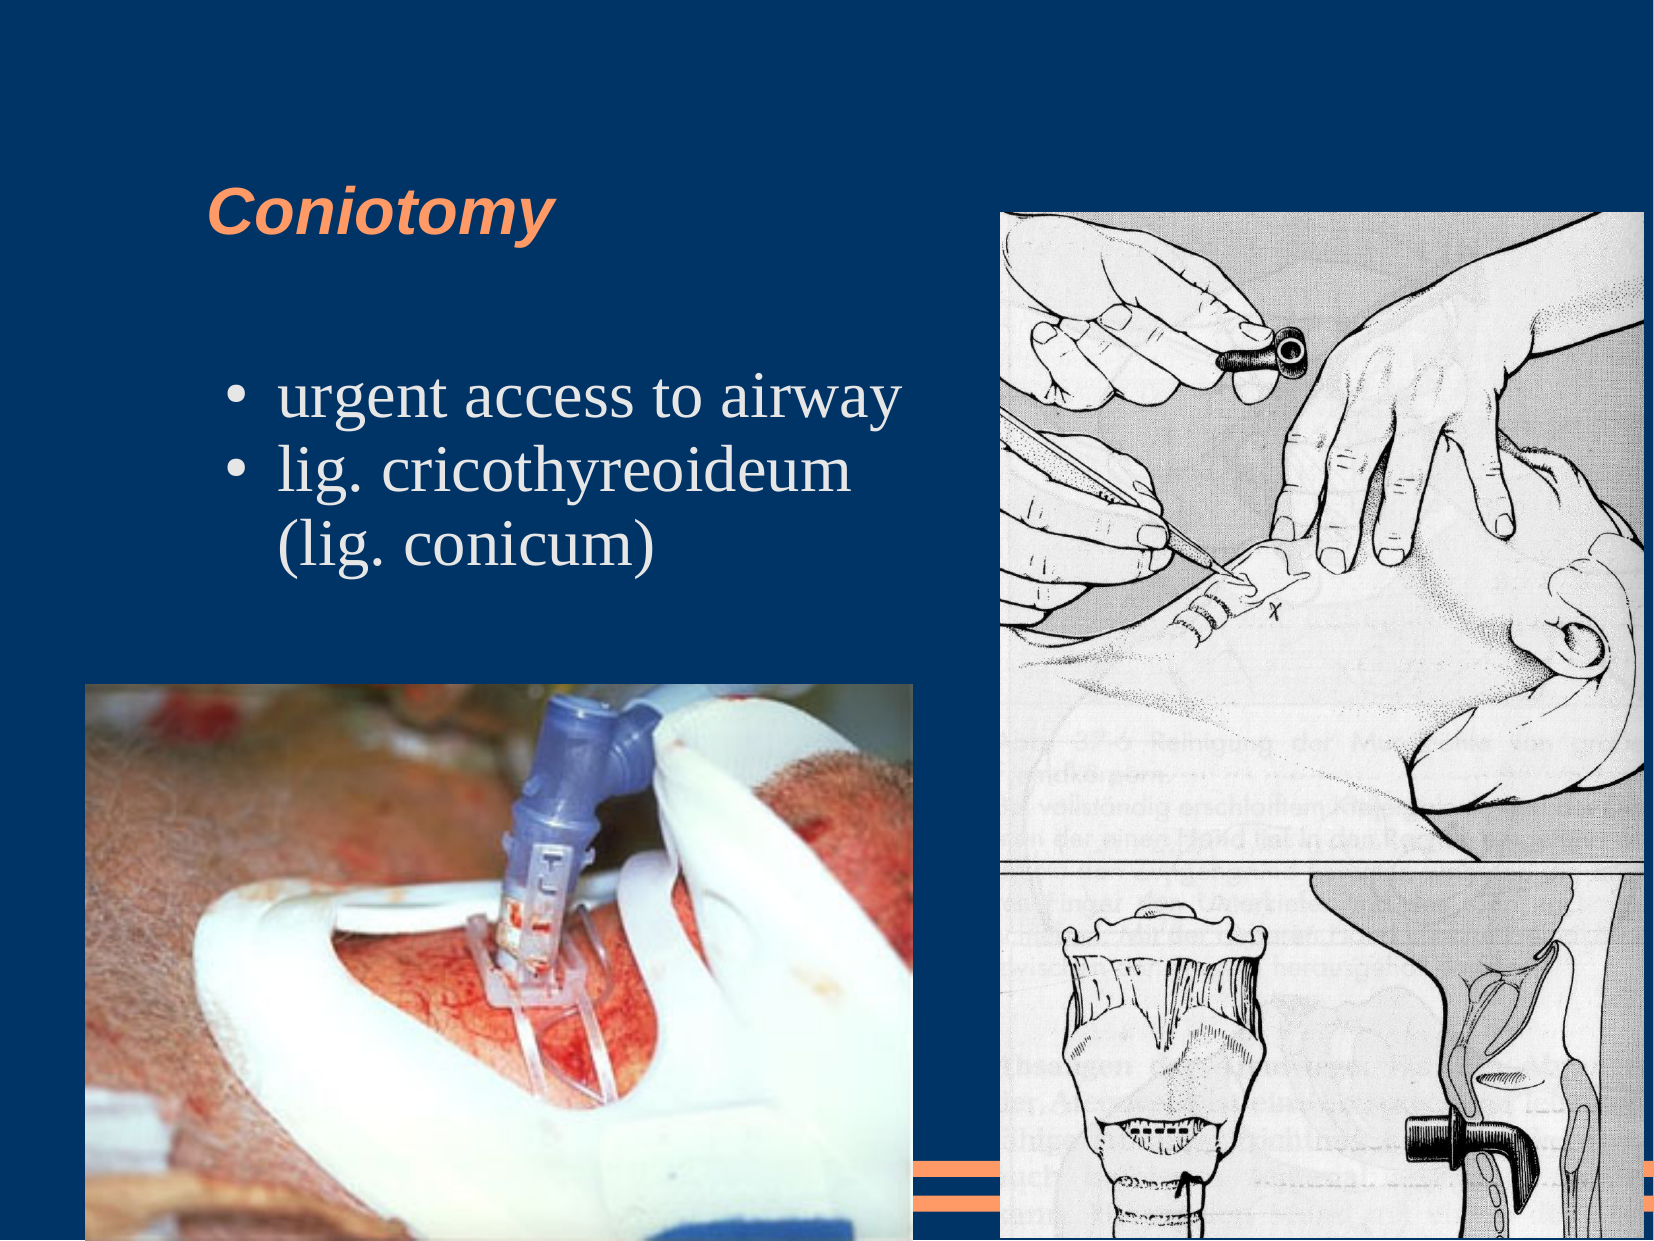

# Coniotomy
urgent access to airway
lig. cricothyreoideum
(lig. conicum)